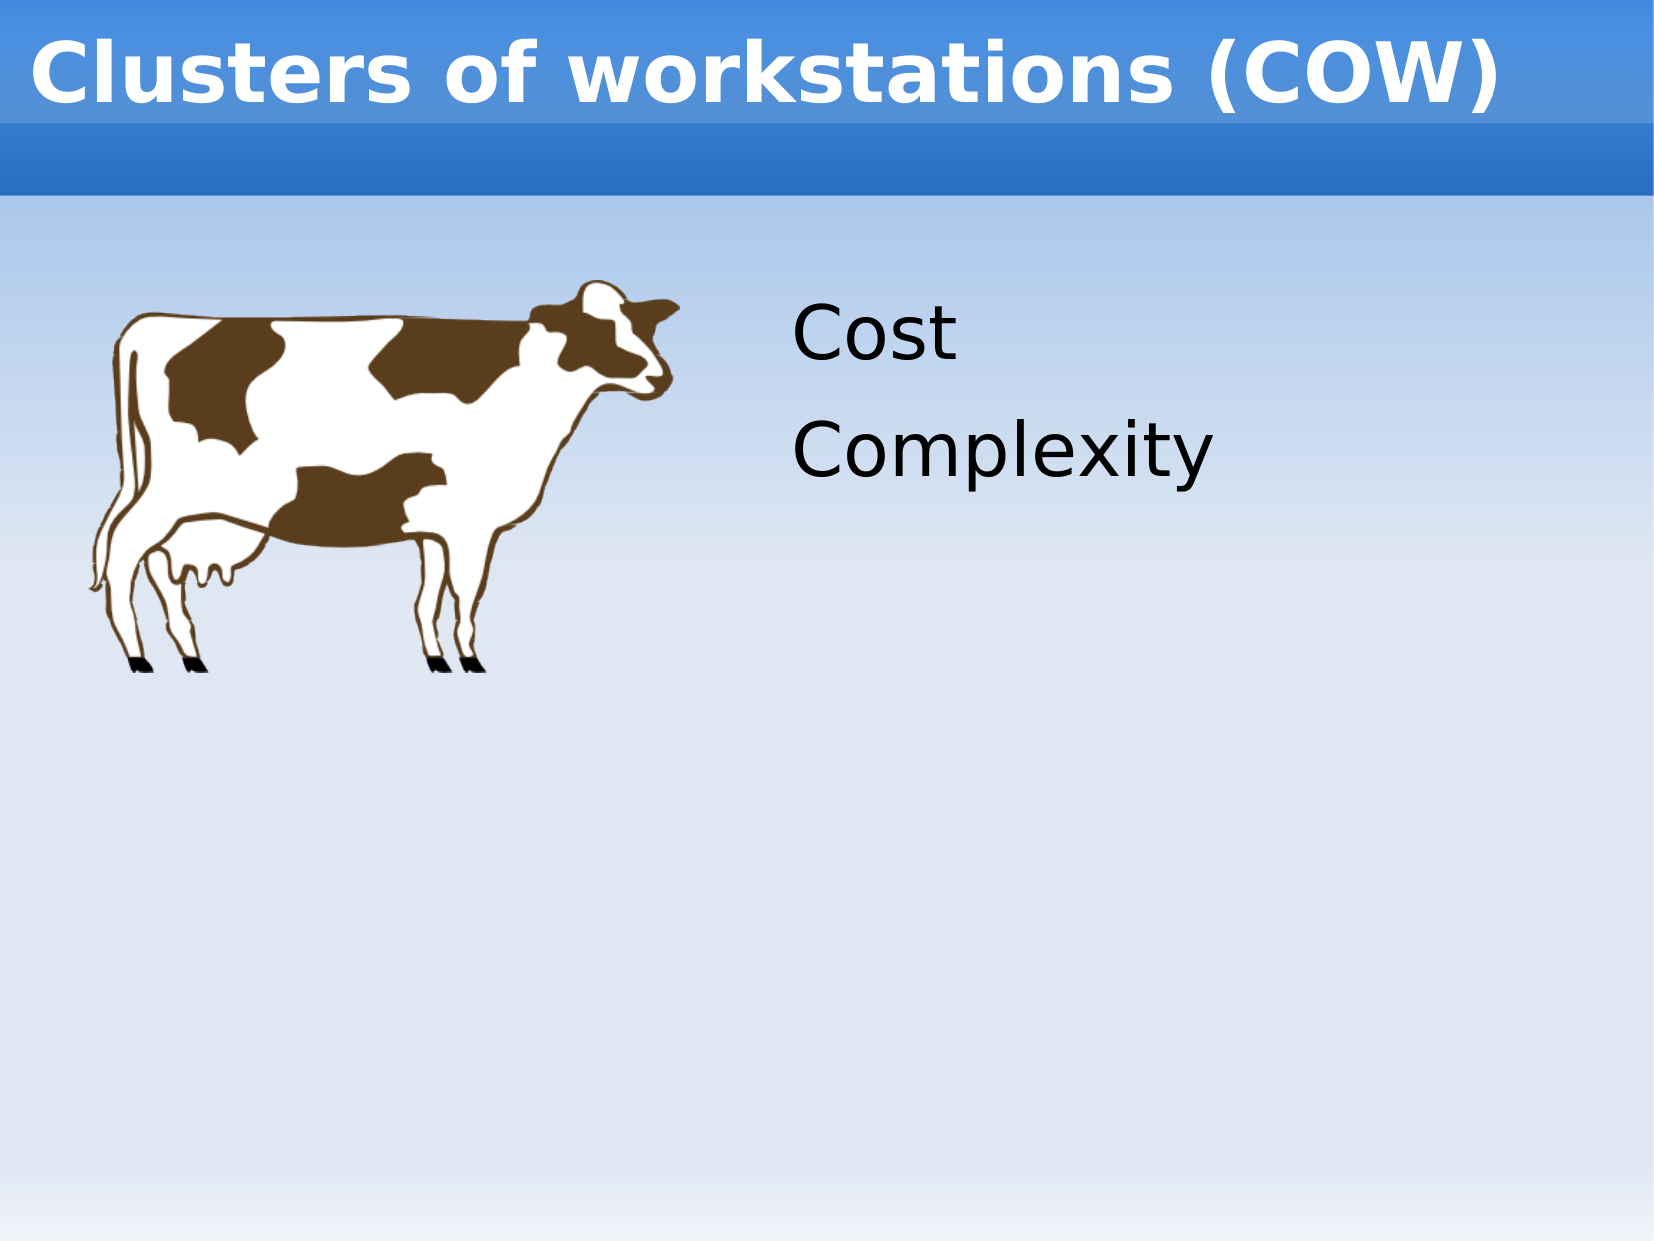

# Clusters of workstations (COW)
 Cost
 Complexity